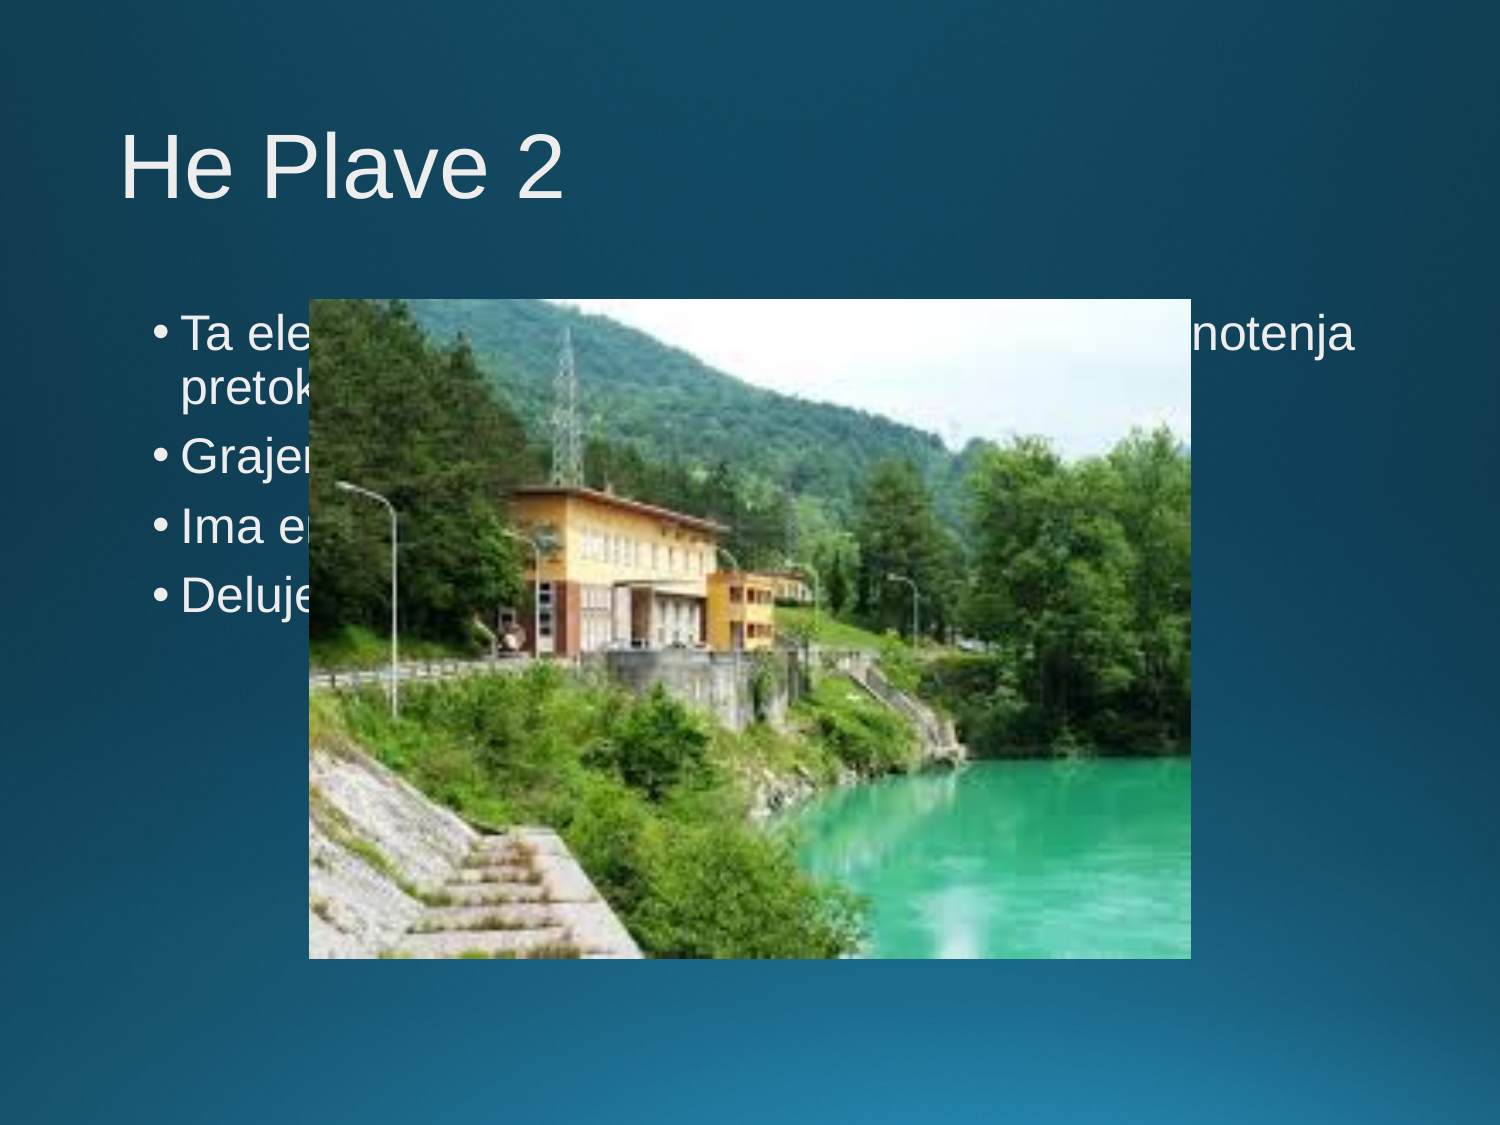

# He Plave 2
Ta elektrarna je bila zgrajena z namenom poenotenja pretokov vseh elektrarn na reki soči .
Grajena je bila od 1997 do 2001.
Ima eno kaplanovo turbino .
Deluje z močjo 20 MW .